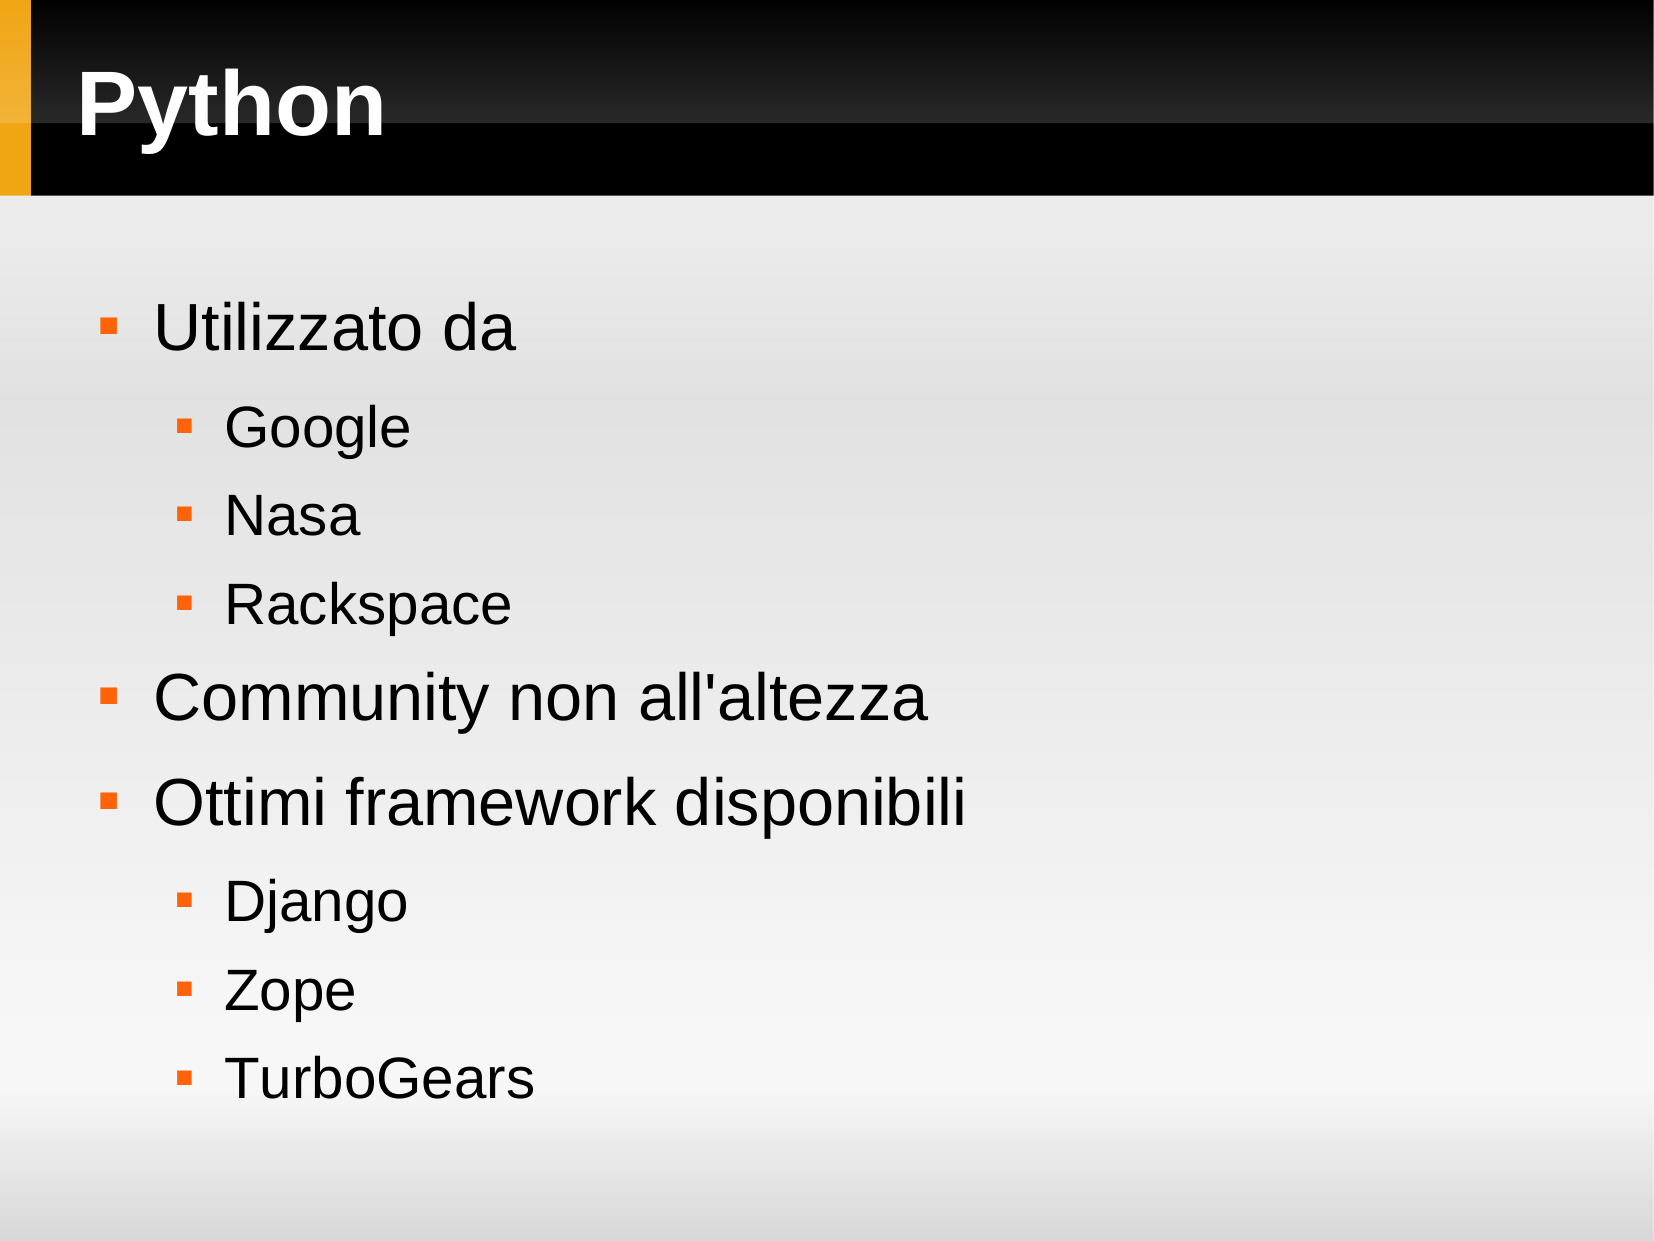

# Python
Utilizzato da
Google
Nasa
Rackspace
Community non all'altezza
Ottimi framework disponibili
Django
Zope
TurboGears